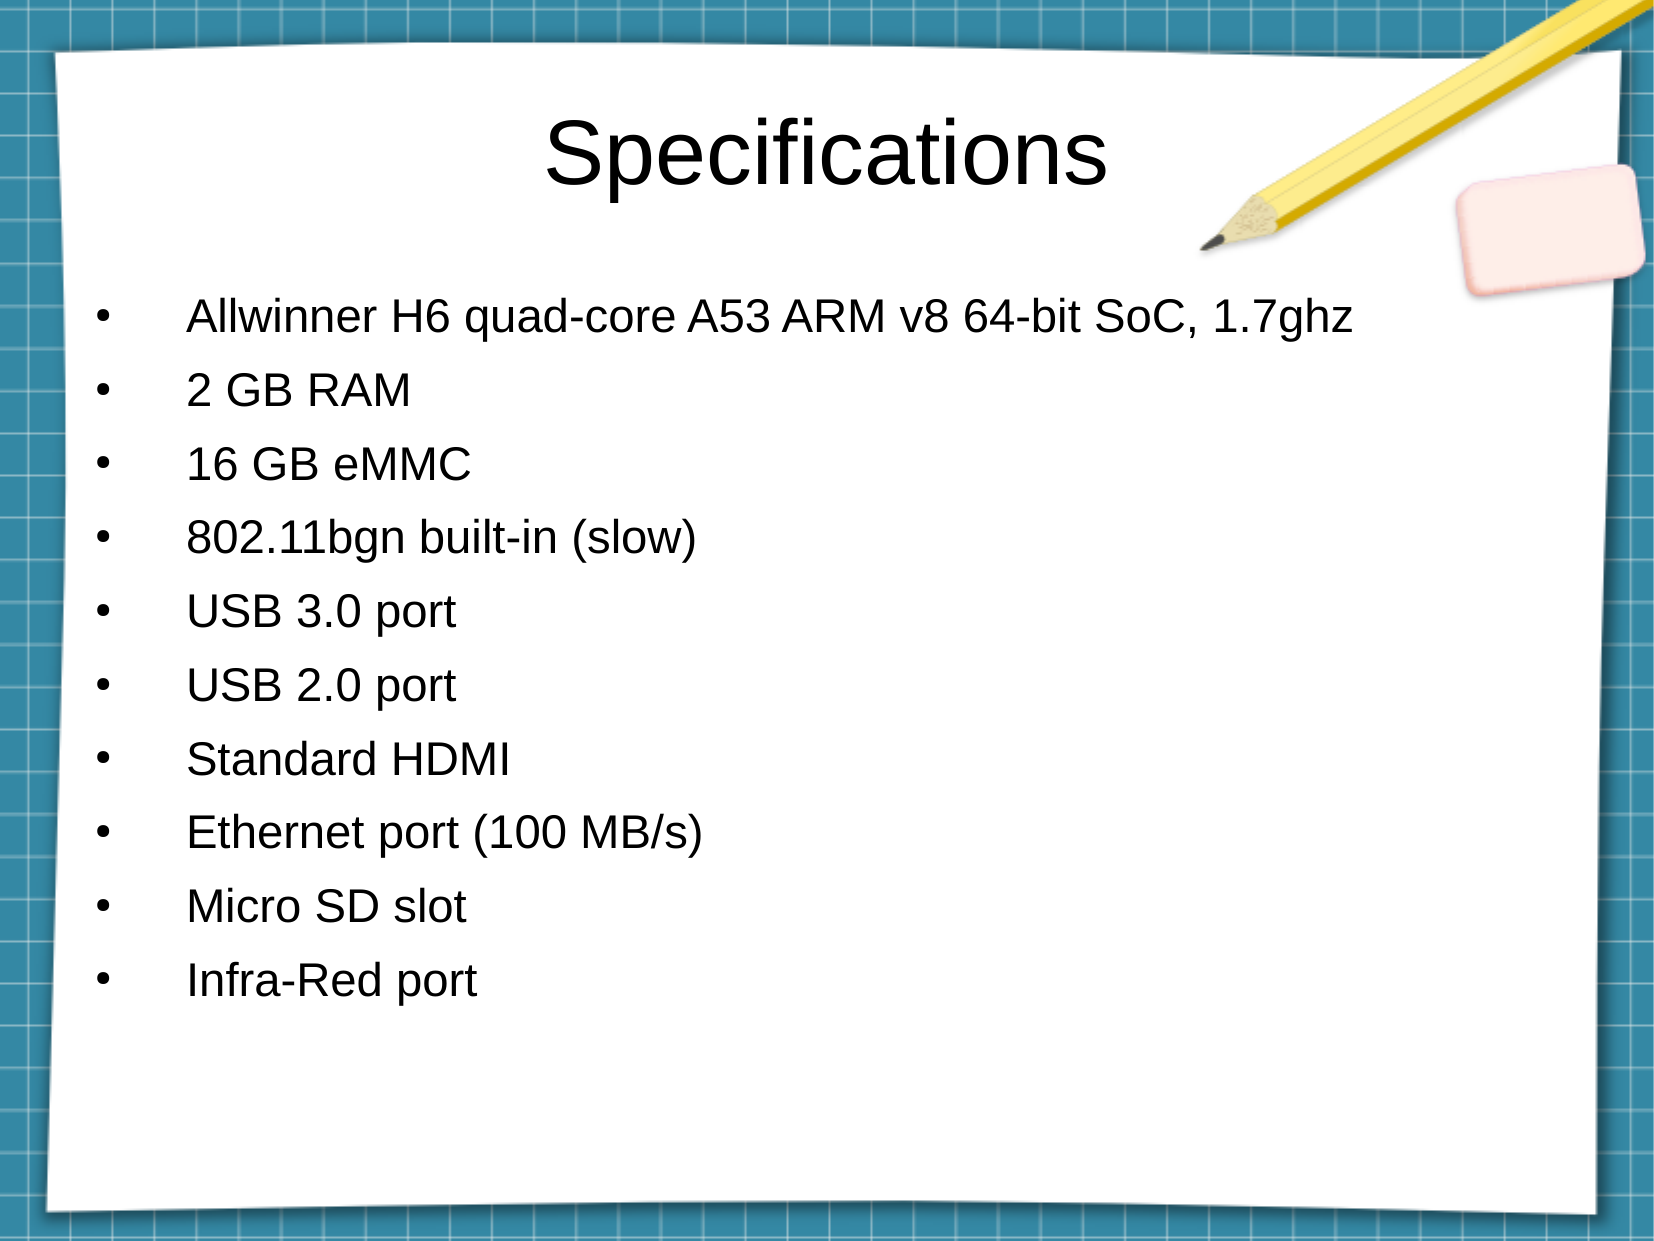

# Specifications
 Allwinner H6 quad-core A53 ARM v8 64-bit SoC, 1.7ghz
 2 GB RAM
 16 GB eMMC
 802.11bgn built-in (slow)
 USB 3.0 port
 USB 2.0 port
 Standard HDMI
 Ethernet port (100 MB/s)
 Micro SD slot
 Infra-Red port